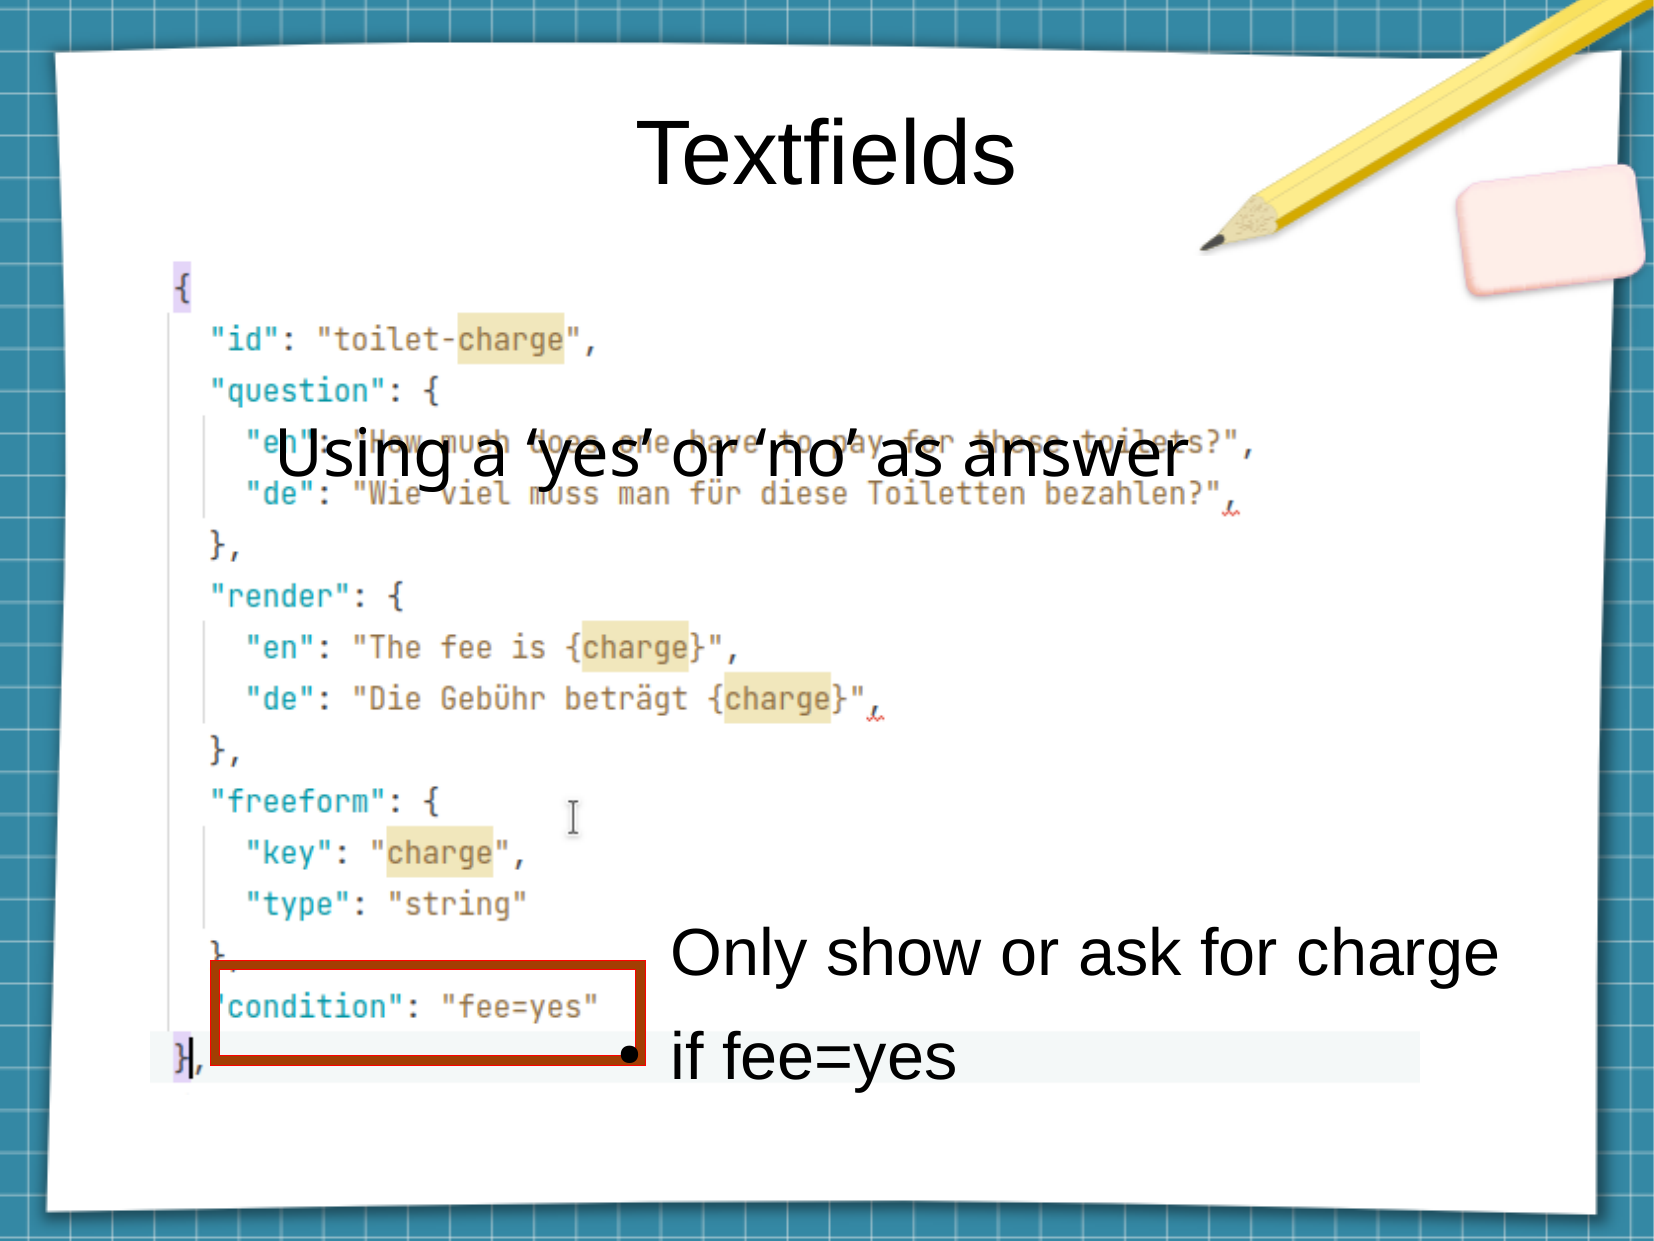

# Textfields
Using a ‘yes’ or ‘no’ as answer
Only show or ask for charge
if fee=yes